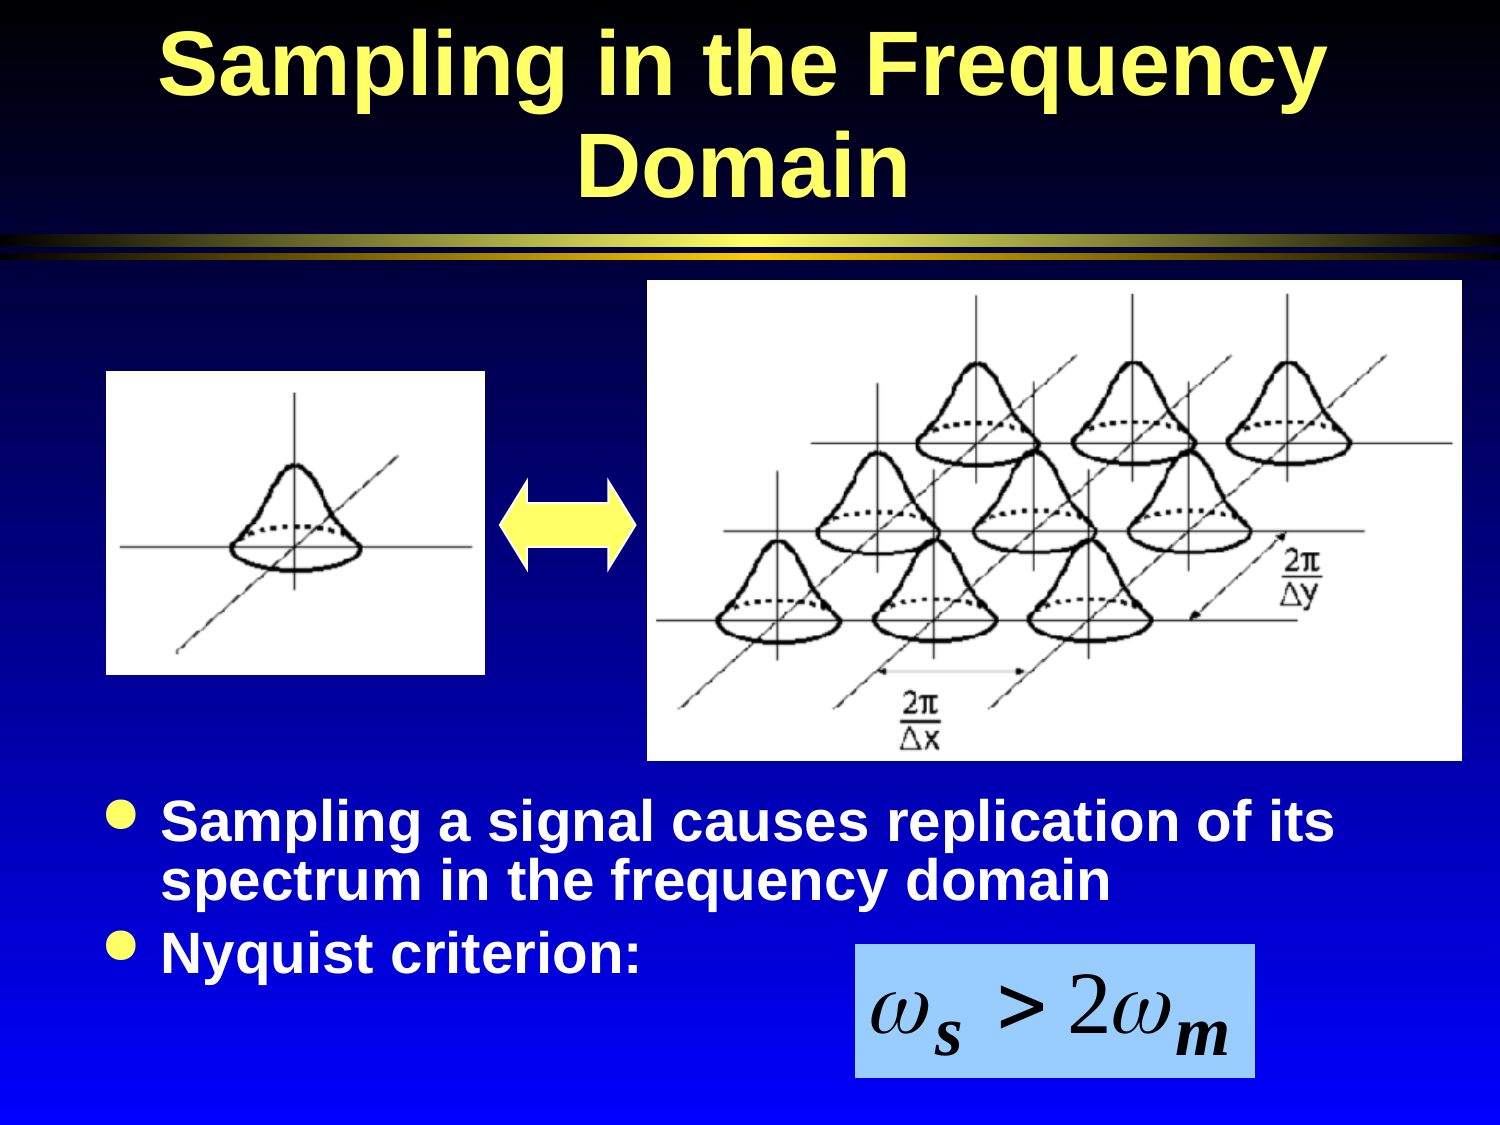

# Sampling in the Frequency Domain
Sampling a signal causes replication of its spectrum in the frequency domain
Nyquist criterion: